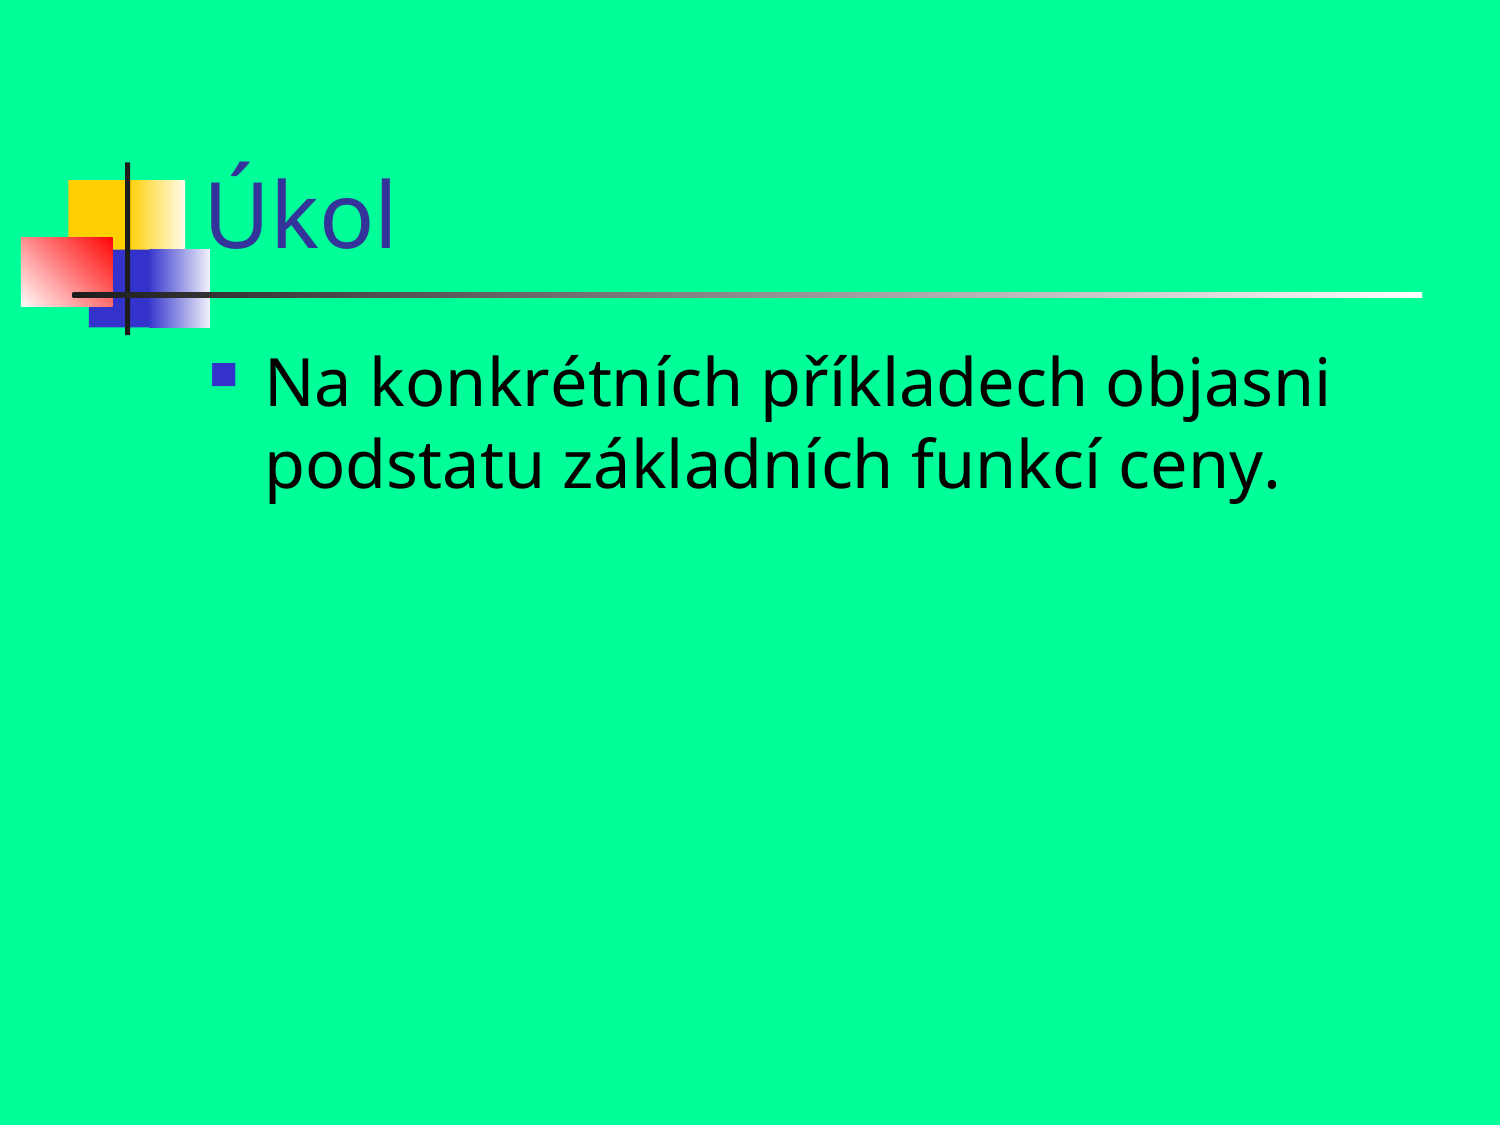

# Úkol
Na konkrétních příkladech objasni podstatu základních funkcí ceny.